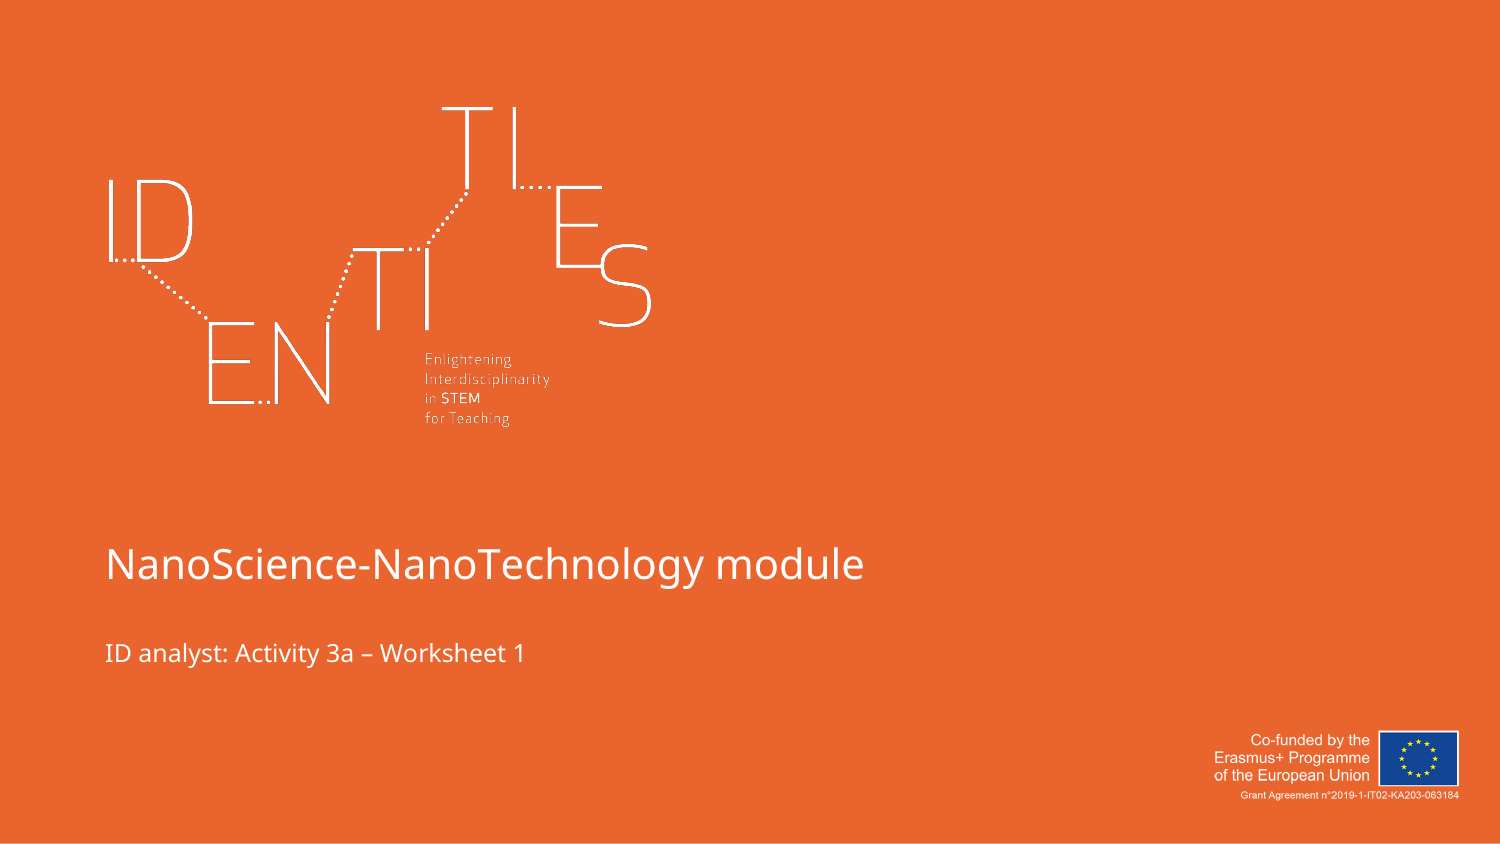

NanoScience-NanoTechnology module
ID analyst: Activity 3a – Worksheet 1